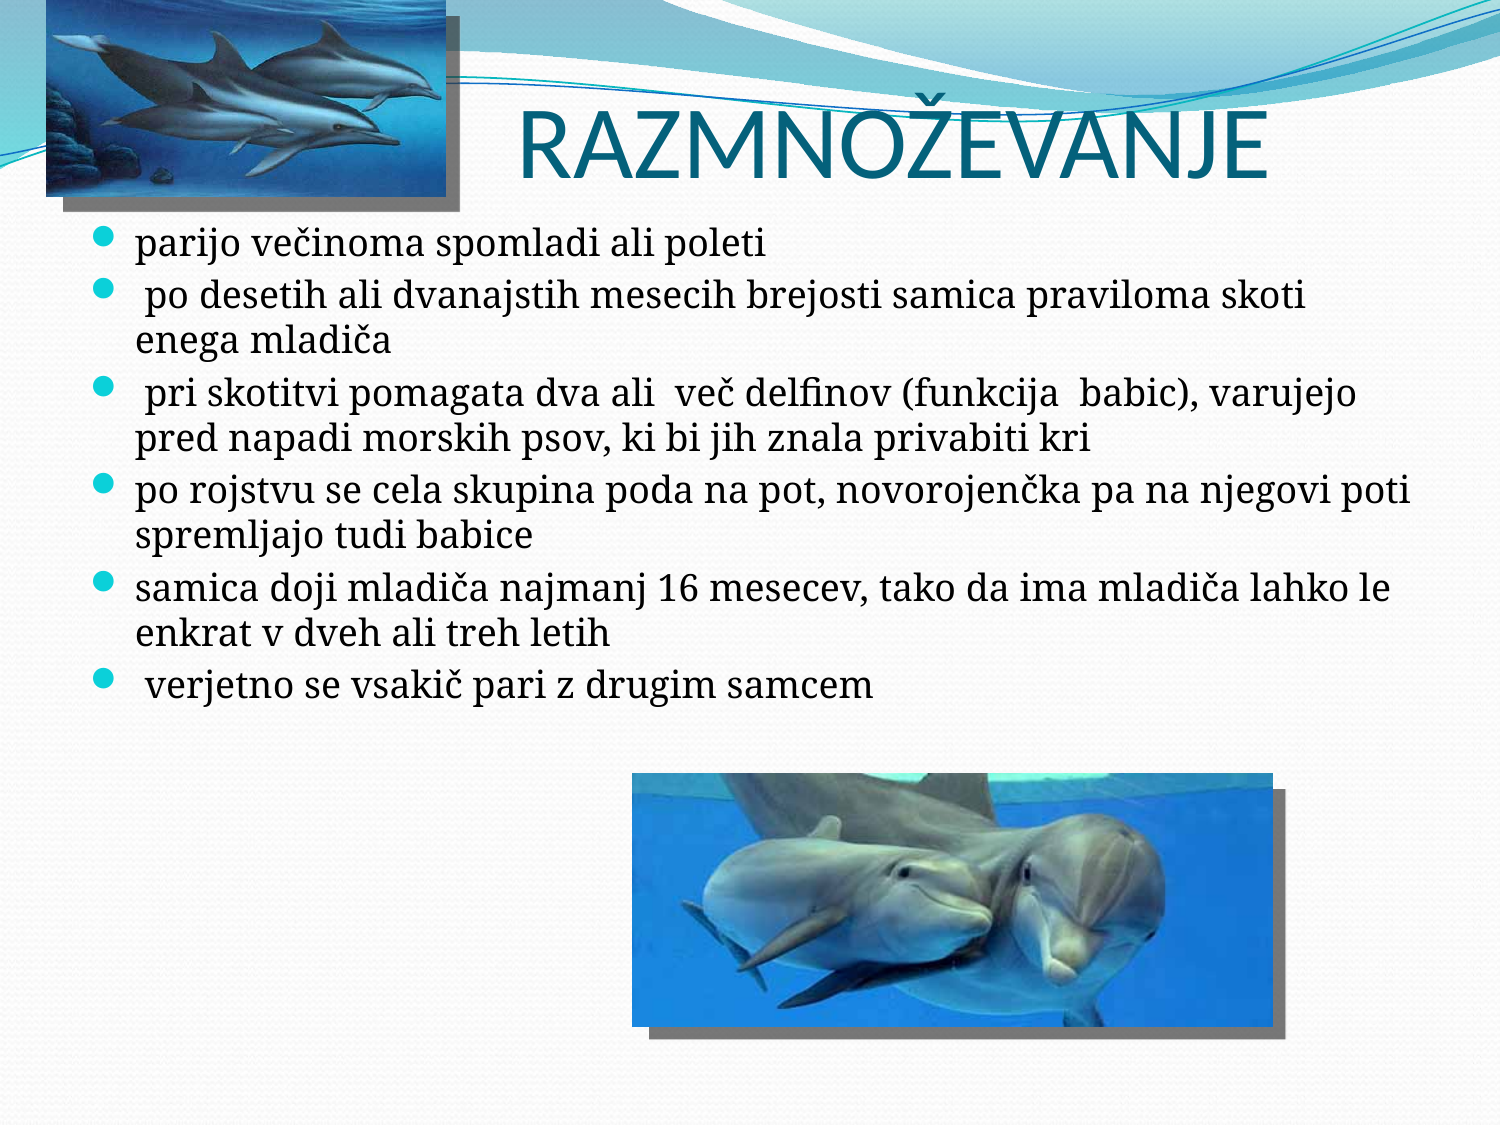

# RAZMNOŽEVANJE
parijo večinoma spomladi ali poleti
 po desetih ali dvanajstih mesecih brejosti samica praviloma skoti enega mladiča
 pri skotitvi pomagata dva ali več delfinov (funkcija  babic), varujejo pred napadi morskih psov, ki bi jih znala privabiti kri
po rojstvu se cela skupina poda na pot, novorojenčka pa na njegovi poti spremljajo tudi babice
samica doji mladiča najmanj 16 mesecev, tako da ima mladiča lahko le enkrat v dveh ali treh letih
 verjetno se vsakič pari z drugim samcem